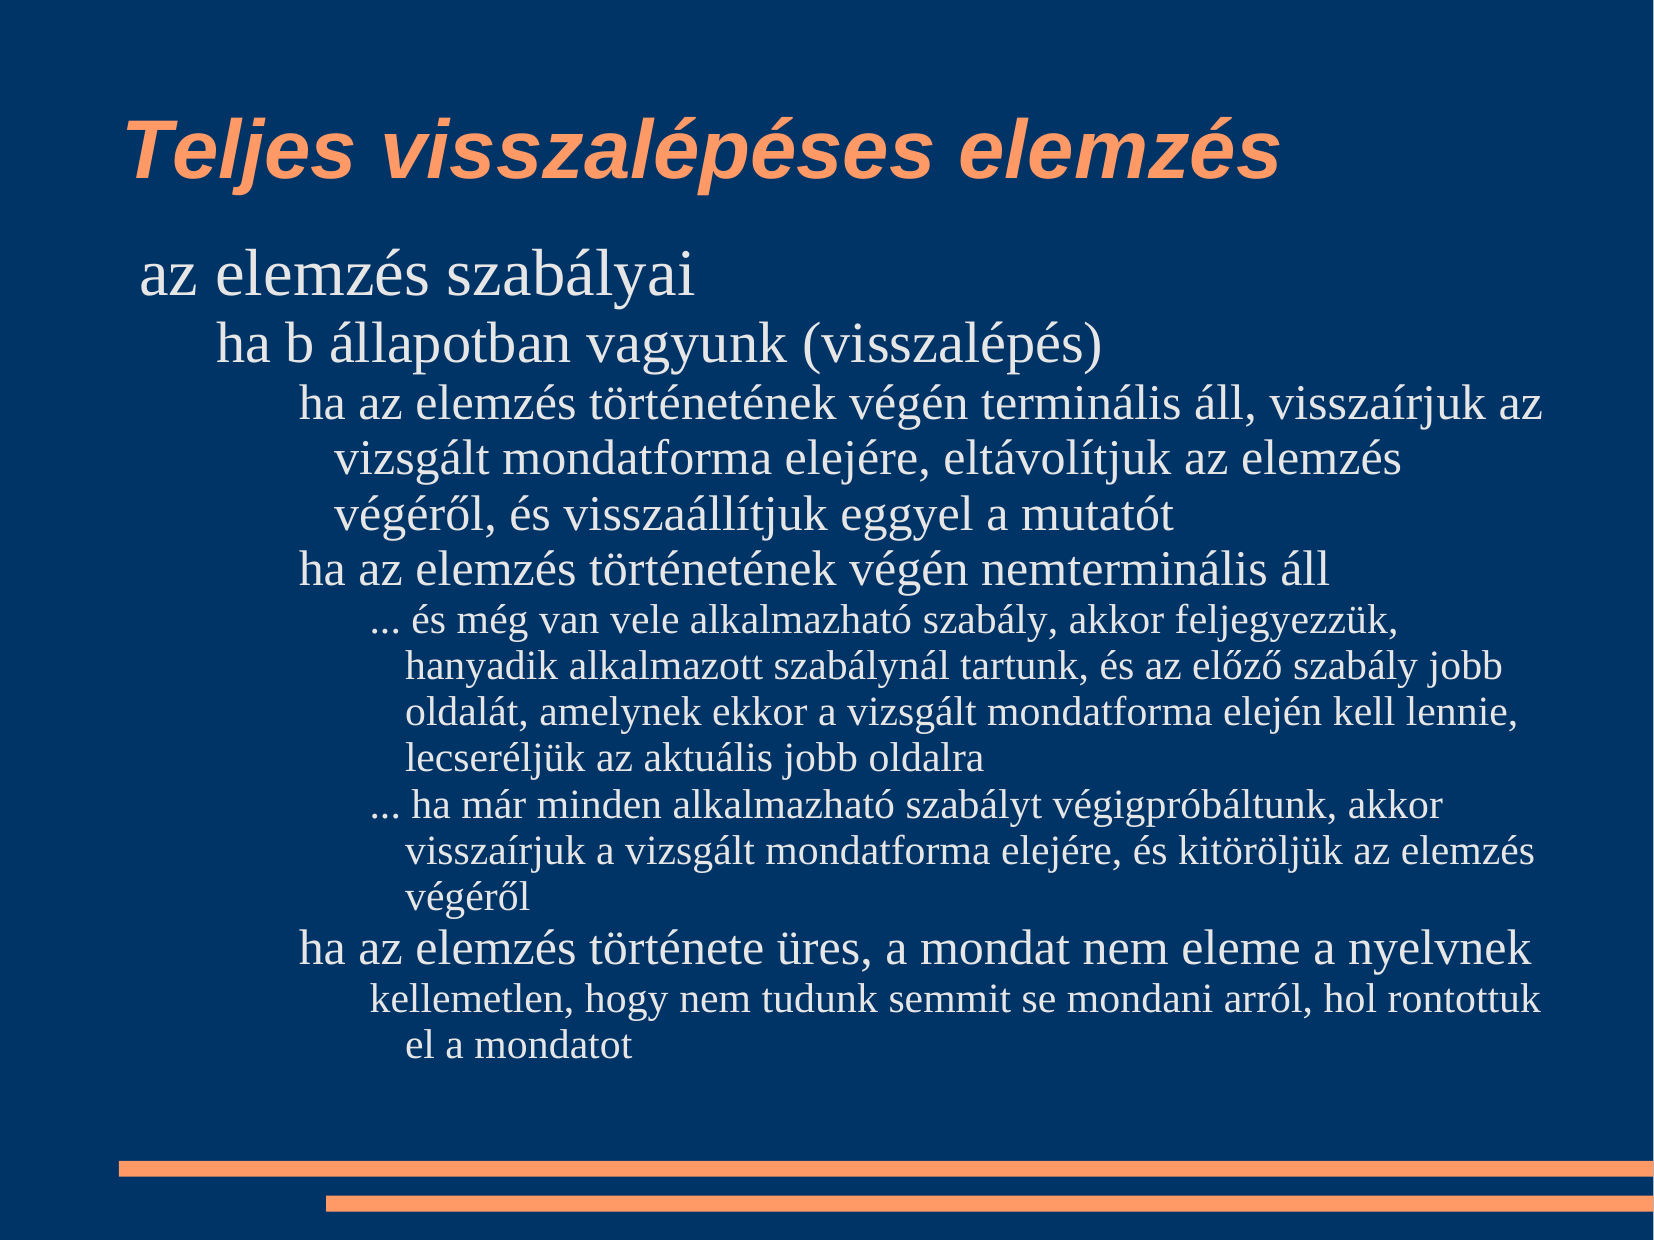

# Teljes visszalépéses elemzés
az elemzés szabályai
ha b állapotban vagyunk (visszalépés)
ha az elemzés történetének végén terminális áll, visszaírjuk az vizsgált mondatforma elejére, eltávolítjuk az elemzés végéről, és visszaállítjuk eggyel a mutatót
ha az elemzés történetének végén nemterminális áll
... és még van vele alkalmazható szabály, akkor feljegyezzük, hanyadik alkalmazott szabálynál tartunk, és az előző szabály jobb oldalát, amelynek ekkor a vizsgált mondatforma elején kell lennie, lecseréljük az aktuális jobb oldalra
... ha már minden alkalmazható szabályt végigpróbáltunk, akkor visszaírjuk a vizsgált mondatforma elejére, és kitöröljük az elemzés végéről
ha az elemzés története üres, a mondat nem eleme a nyelvnek
kellemetlen, hogy nem tudunk semmit se mondani arról, hol rontottuk el a mondatot